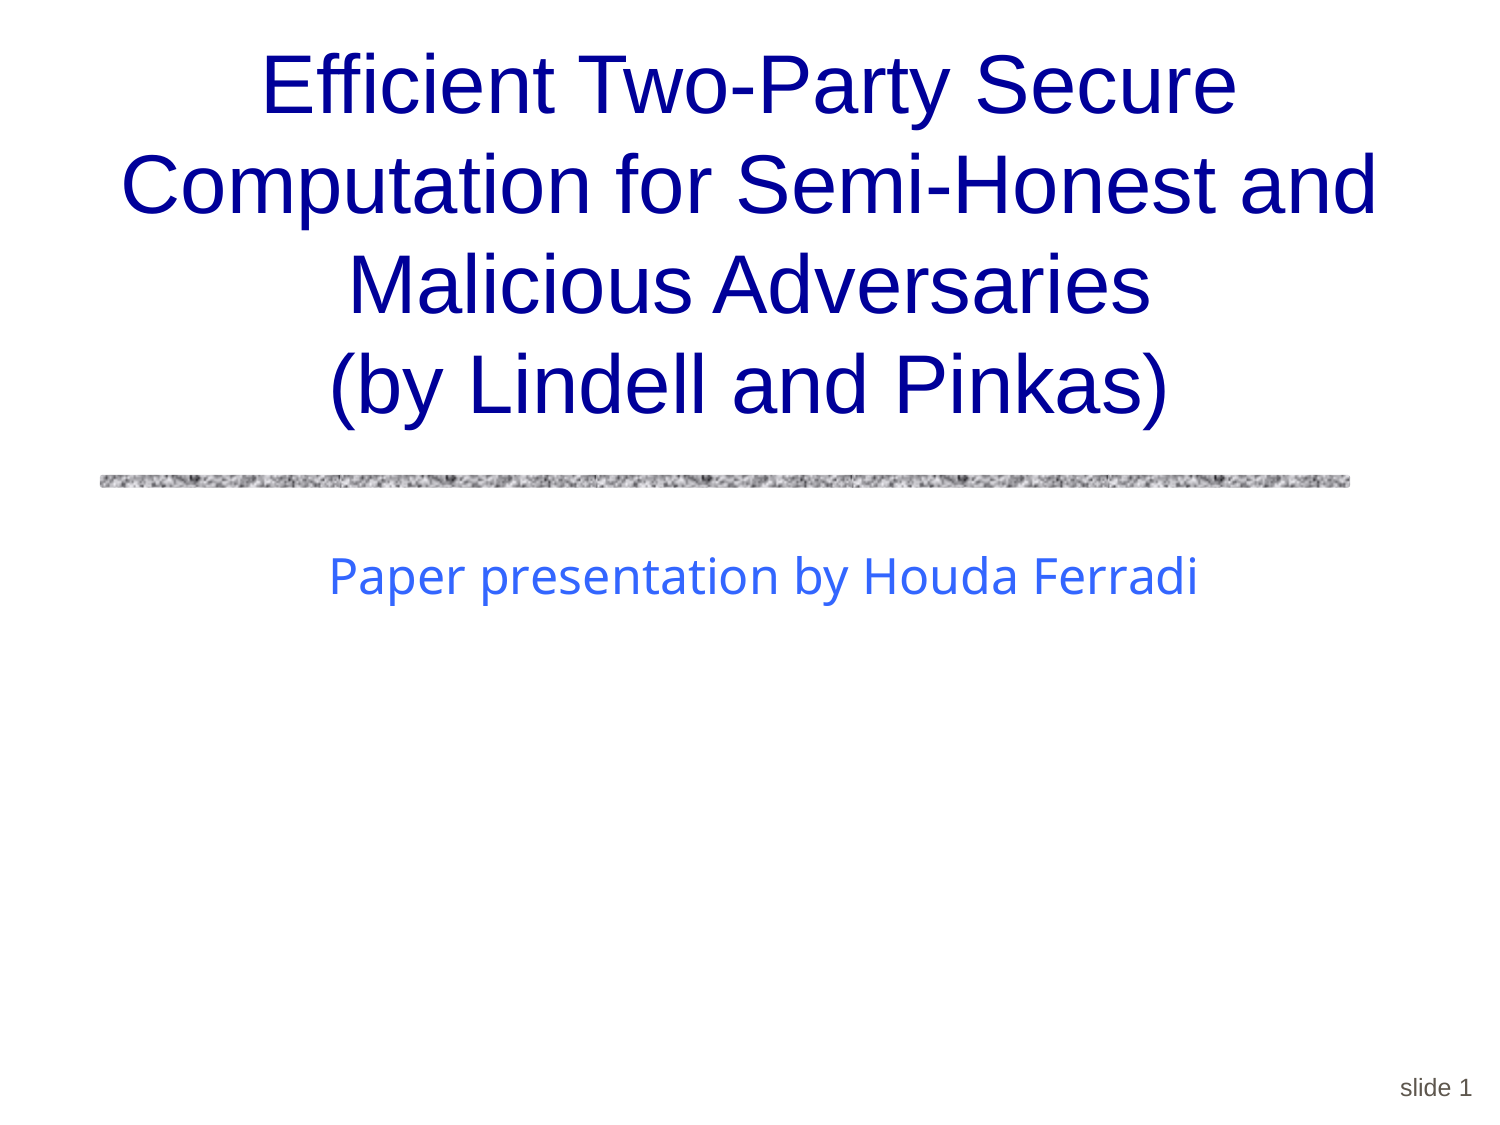

# Efficient Two-Party Secure Computation for Semi-Honest and Malicious Adversaries (by Lindell and Pinkas)
Paper presentation by Houda Ferradi
slide